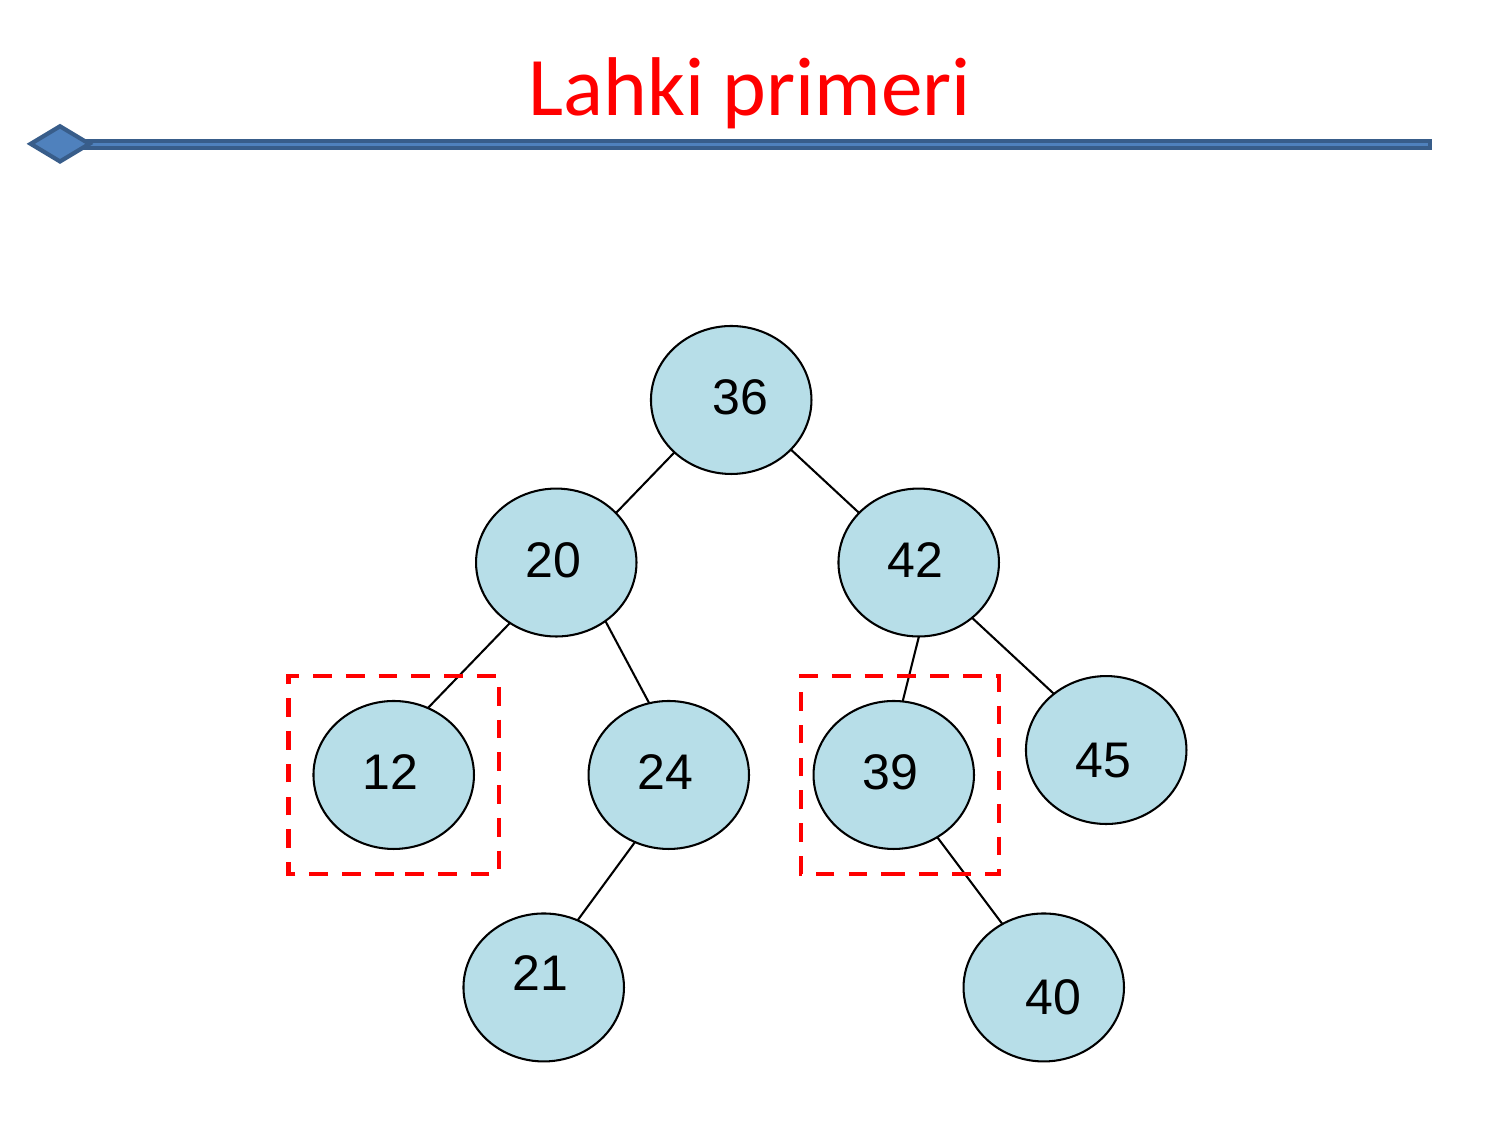

# Lahki primeri
36
20
42
45
12
24
39
21
40